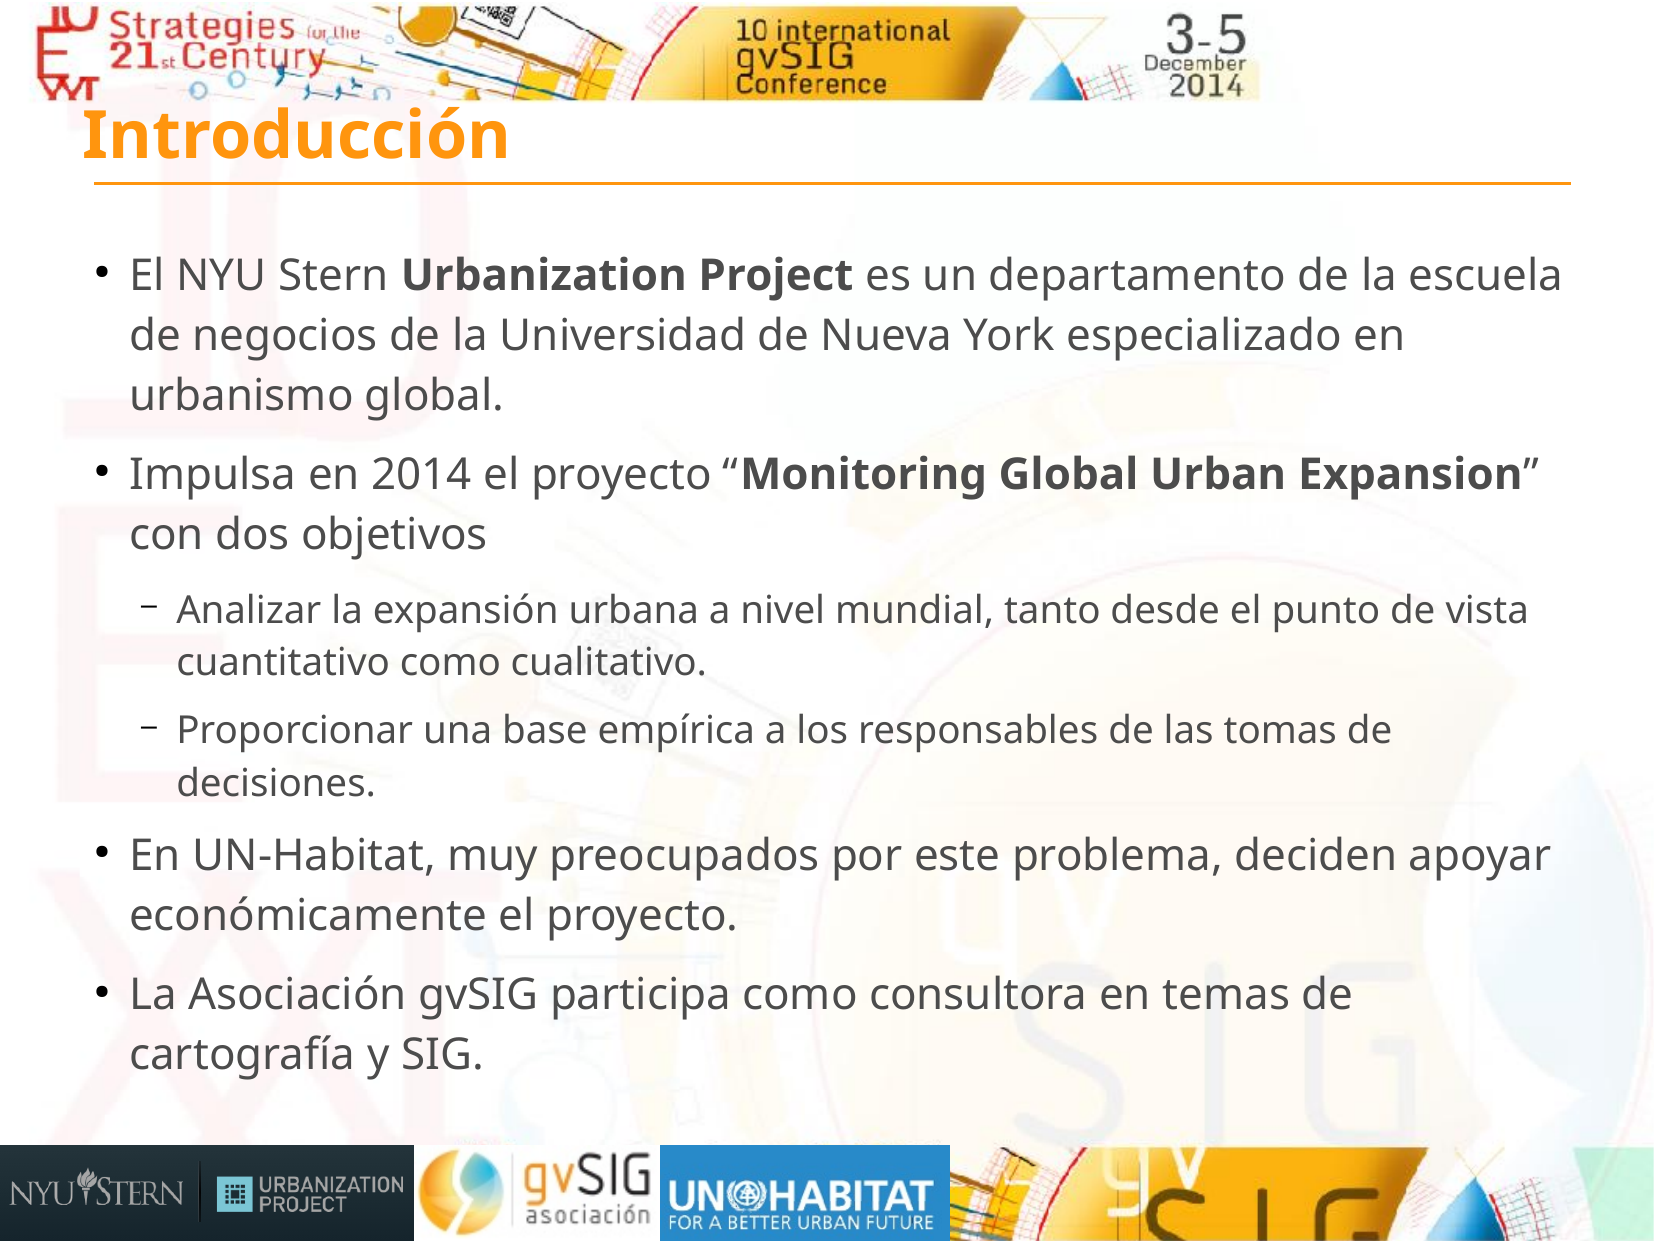

Introducción
# El NYU Stern Urbanization Project es un departamento de la escuela de negocios de la Universidad de Nueva York especializado en urbanismo global.
Impulsa en 2014 el proyecto “Monitoring Global Urban Expansion” con dos objetivos
Analizar la expansión urbana a nivel mundial, tanto desde el punto de vista cuantitativo como cualitativo.
Proporcionar una base empírica a los responsables de las tomas de decisiones.
En UN-Habitat, muy preocupados por este problema, deciden apoyar económicamente el proyecto.
La Asociación gvSIG participa como consultora en temas de cartografía y SIG.